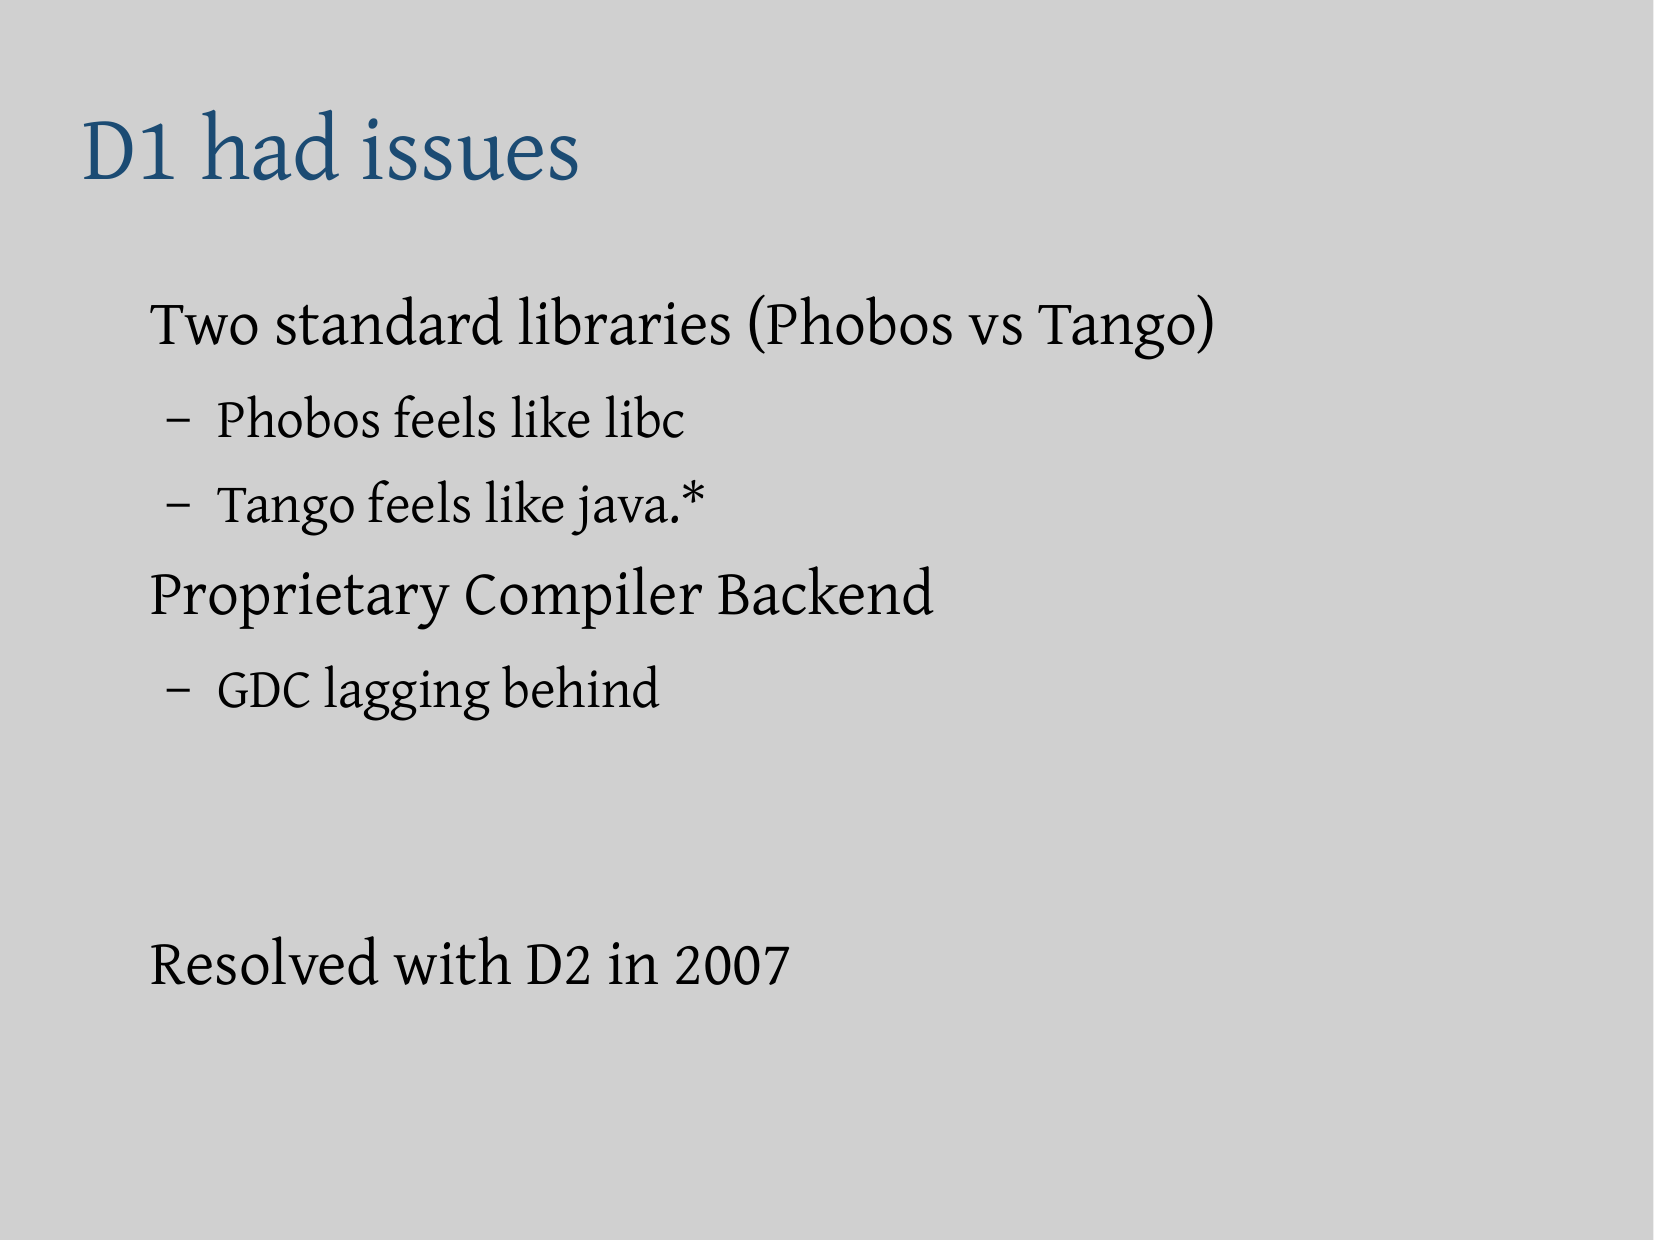

# D1 had issues
Two standard libraries (Phobos vs Tango)
Phobos feels like libc
Tango feels like java.*
Proprietary Compiler Backend
GDC lagging behind
Resolved with D2 in 2007